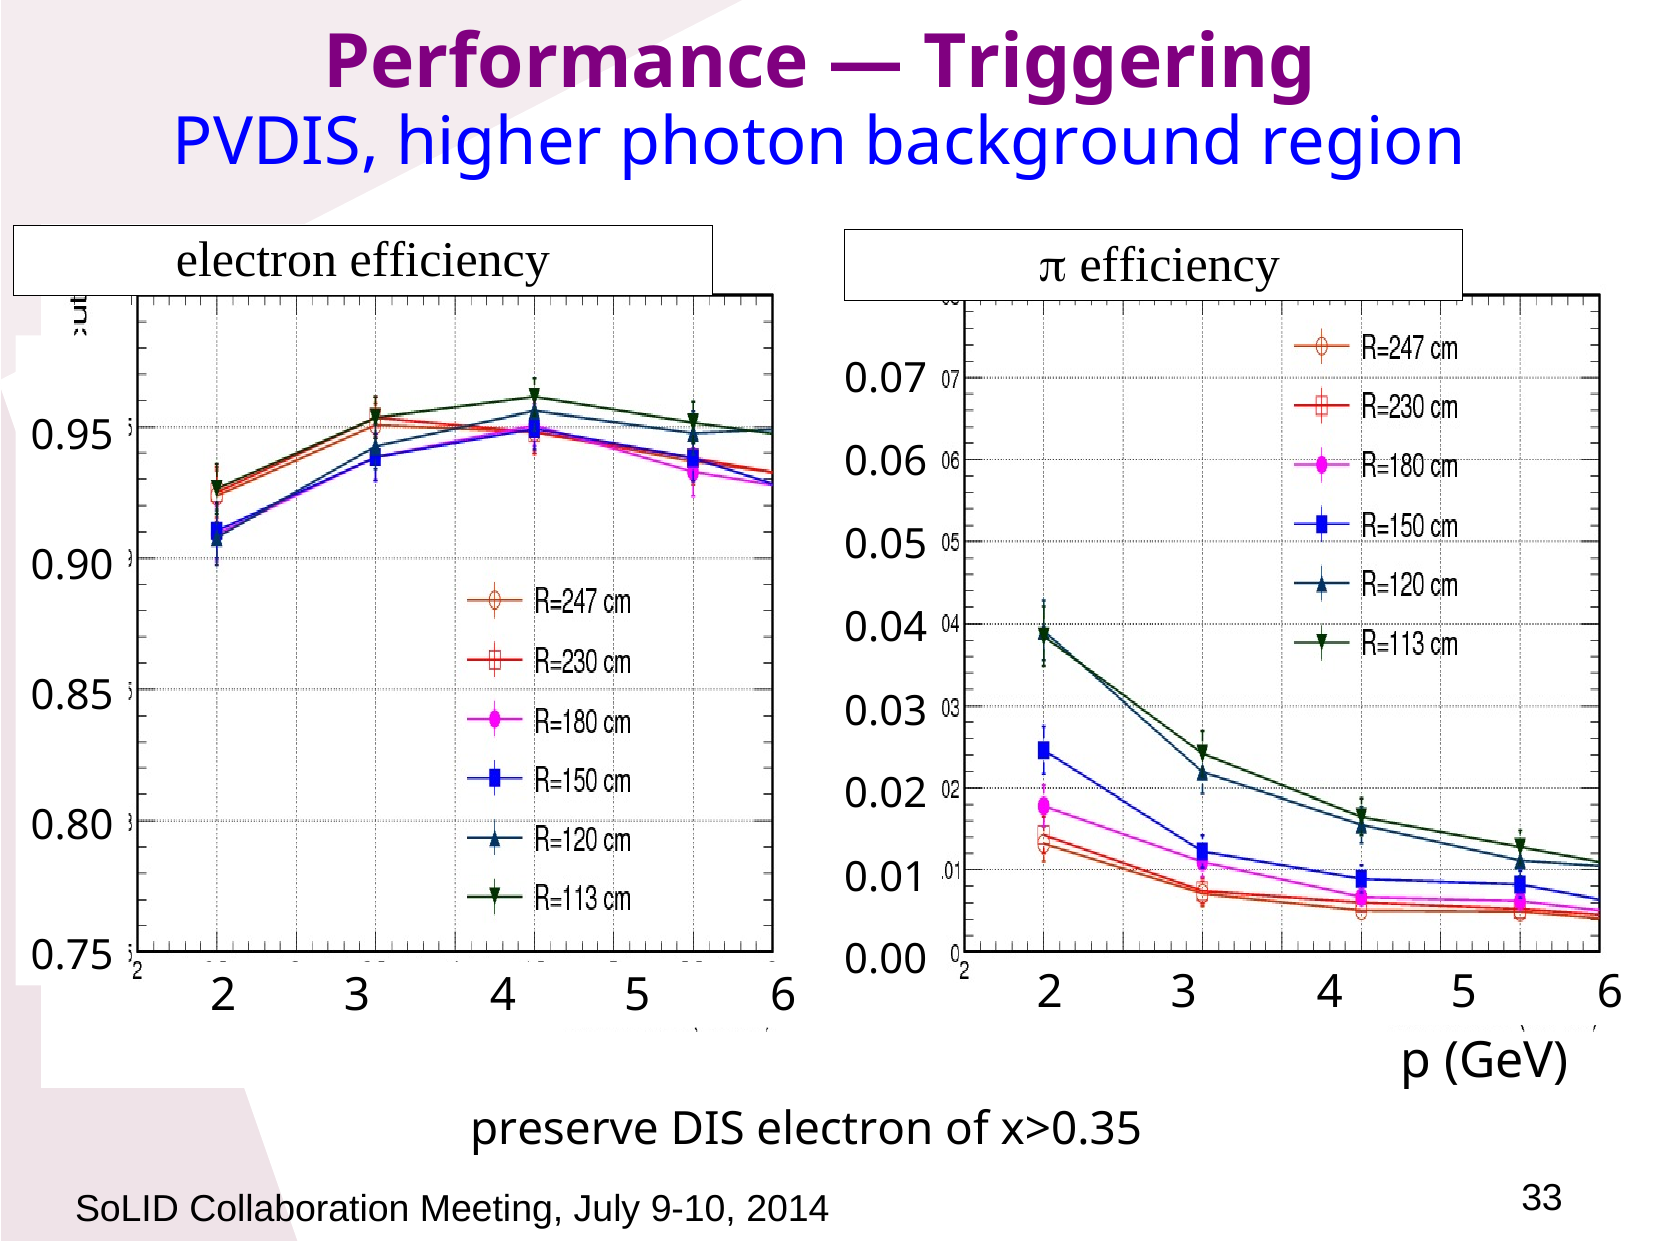

# Performance ― Triggering PVDIS, higher photon background region
electron efficiency
 p efficiency
0.07
0.06
0.05
0.04
0.03
0.02
0.01
0.00
0.95
0.90
0.85
0.80
0.75
2 3 4 5 6
2 3 4 5 6
p (GeV)
preserve DIS electron of x>0.35
33